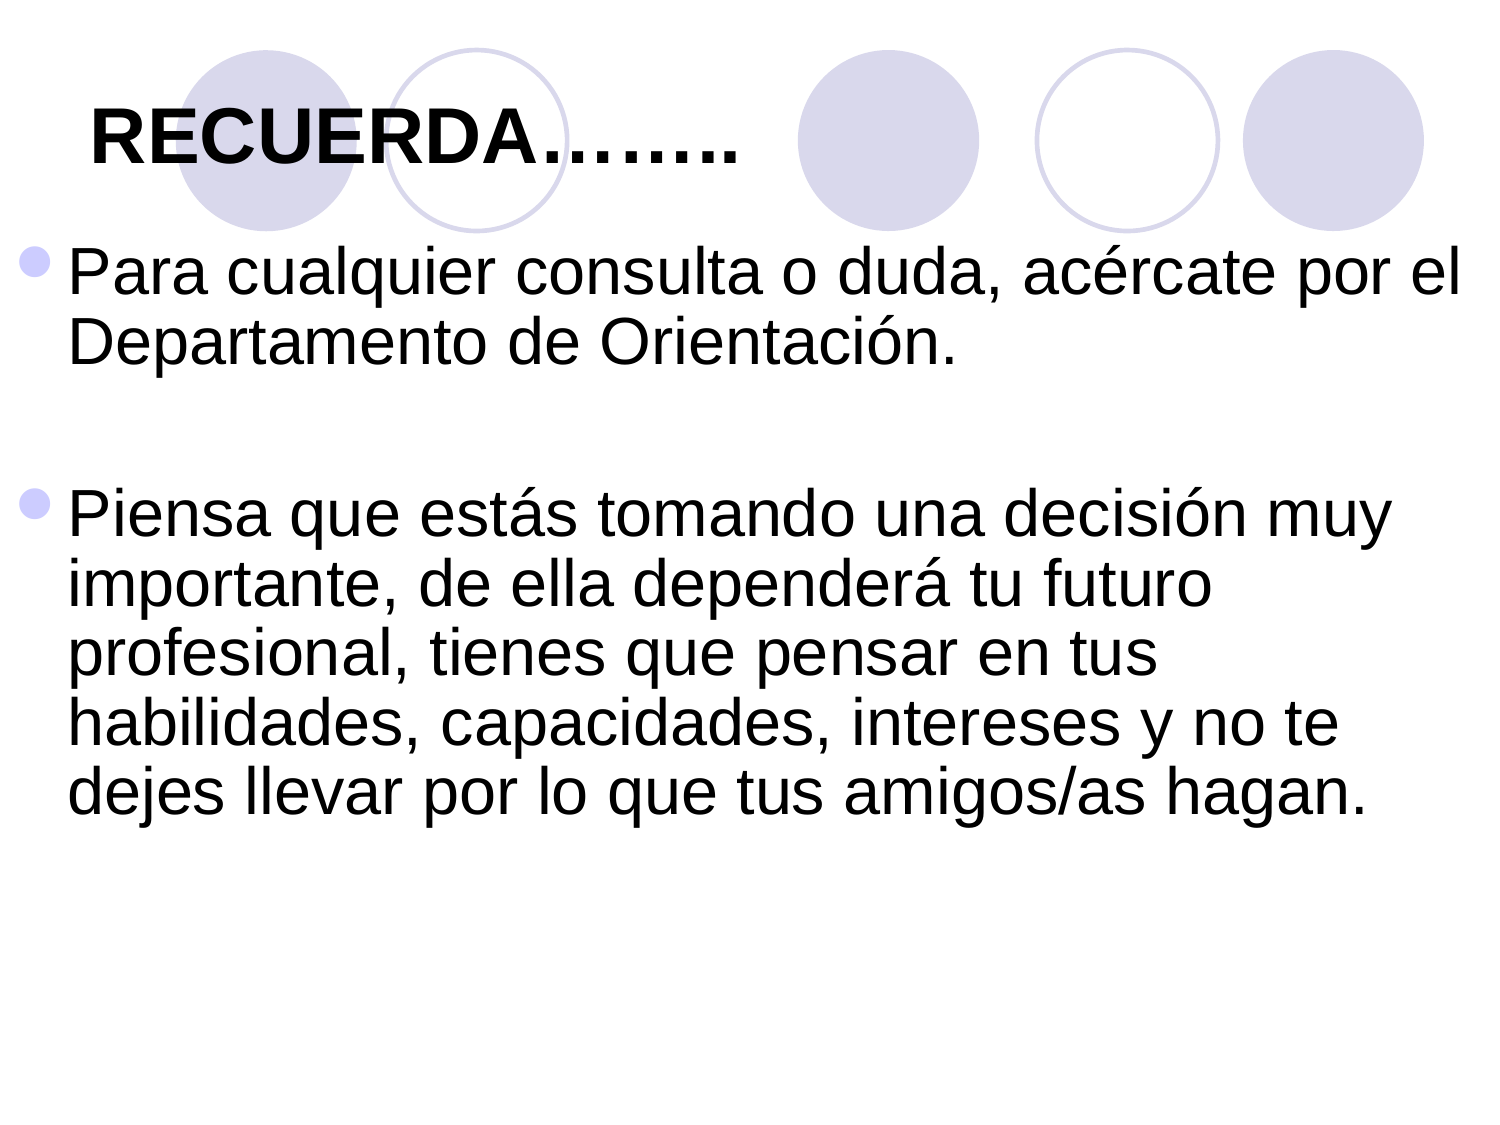

RECUERDA……..
Para cualquier consulta o duda, acércate por el Departamento de Orientación.
Piensa que estás tomando una decisión muy importante, de ella dependerá tu futuro profesional, tienes que pensar en tus habilidades, capacidades, intereses y no te dejes llevar por lo que tus amigos/as hagan.